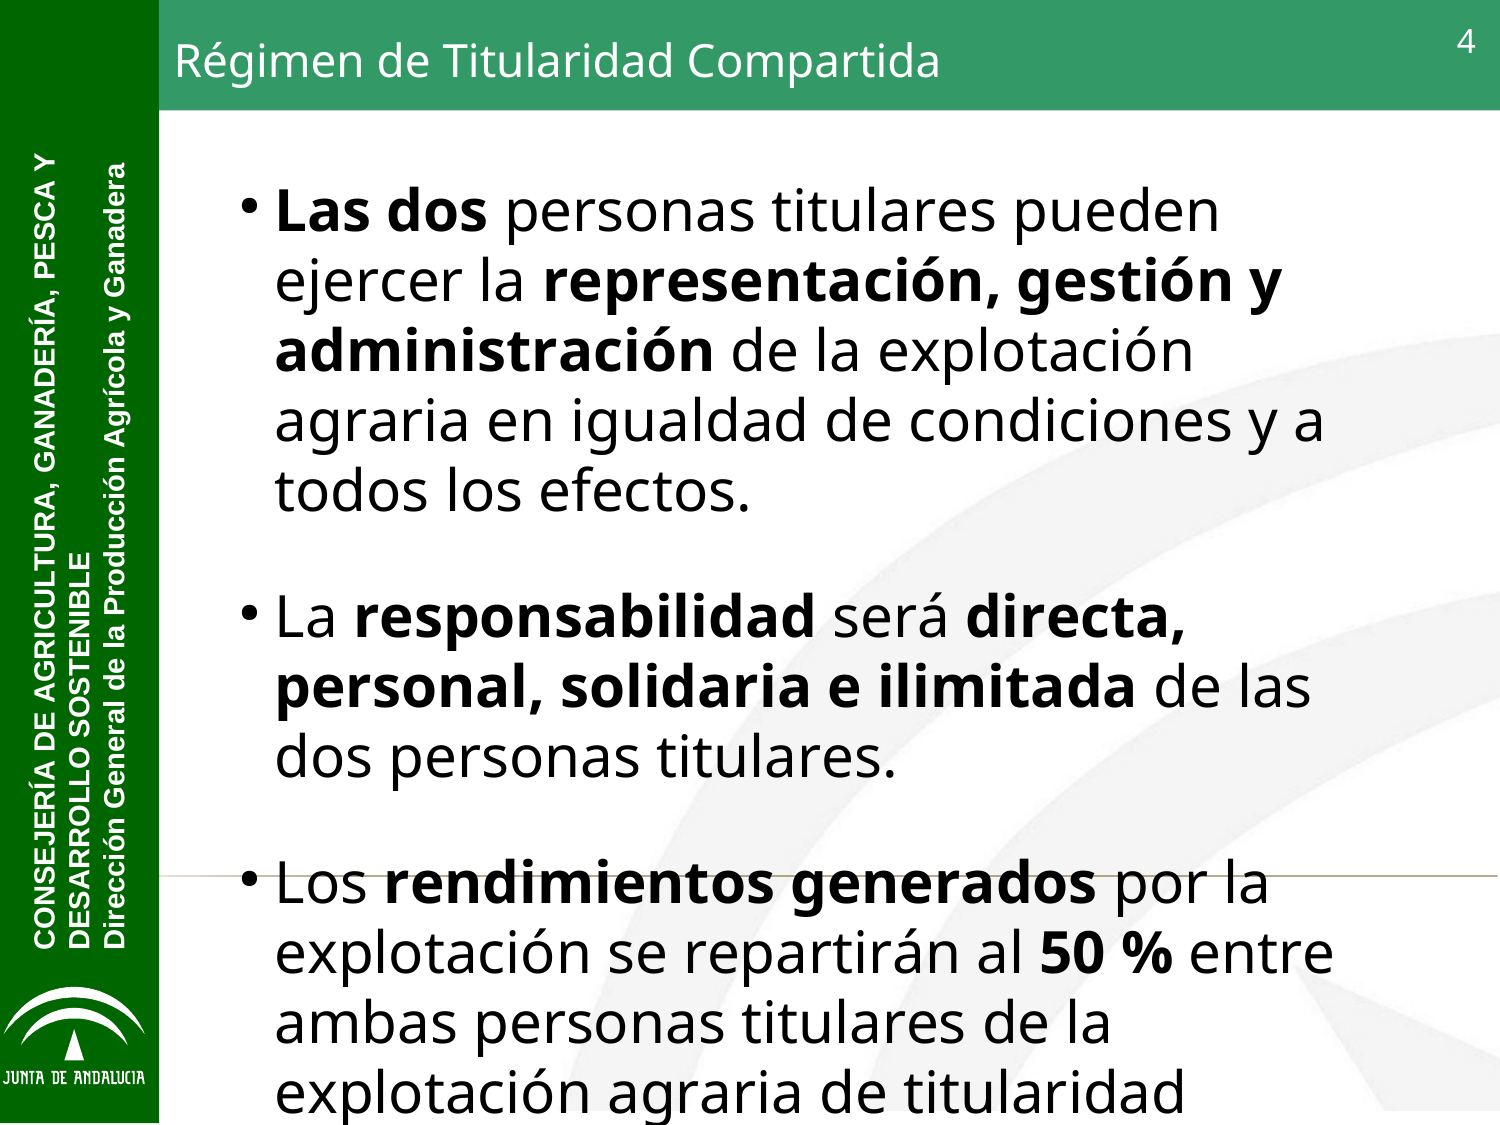

Régimen de Titularidad Compartida
4
Las dos personas titulares pueden ejercer la representación, gestión y administración de la explotación agraria en igualdad de condiciones y a todos los efectos.
La responsabilidad será directa, personal, solidaria e ilimitada de las dos personas titulares.
Los rendimientos generados por la explotación se repartirán al 50 % entre ambas personas titulares de la explotación agraria de titularidad compartida.